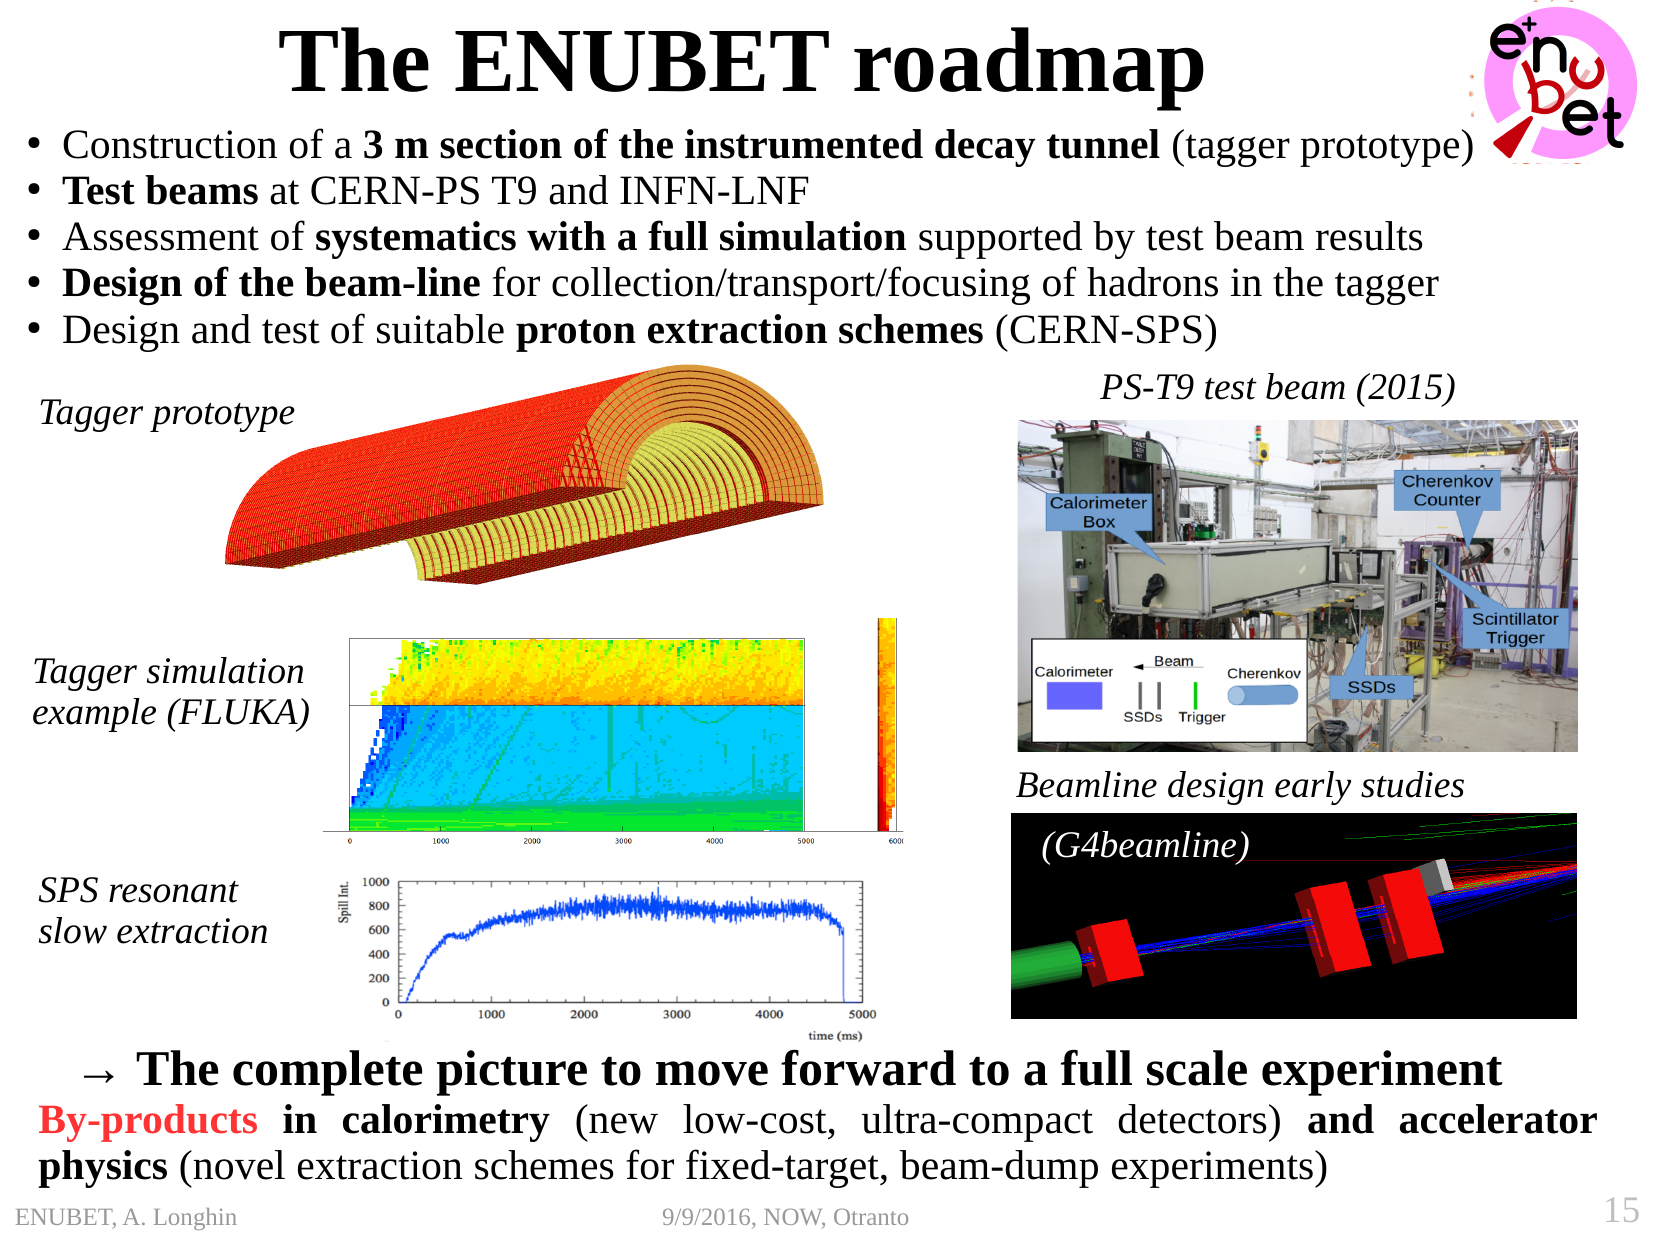

# The ENUBET roadmap
Construction of a 3 m section of the instrumented decay tunnel (tagger prototype)
Test beams at CERN-PS T9 and INFN-LNF
Assessment of systematics with a full simulation supported by test beam results
Design of the beam-line for collection/transport/focusing of hadrons in the tagger
Design and test of suitable proton extraction schemes (CERN-SPS)
PS-T9 test beam (2015)
Tagger prototype
Tagger simulation
example (FLUKA)
Beamline design early studies
(G4beamline)
SPS resonant
slow extraction
→ The complete picture to move forward to a full scale experiment
By-products in calorimetry (new low-cost, ultra-compact detectors) and accelerator physics (novel extraction schemes for fixed-target, beam-dump experiments)